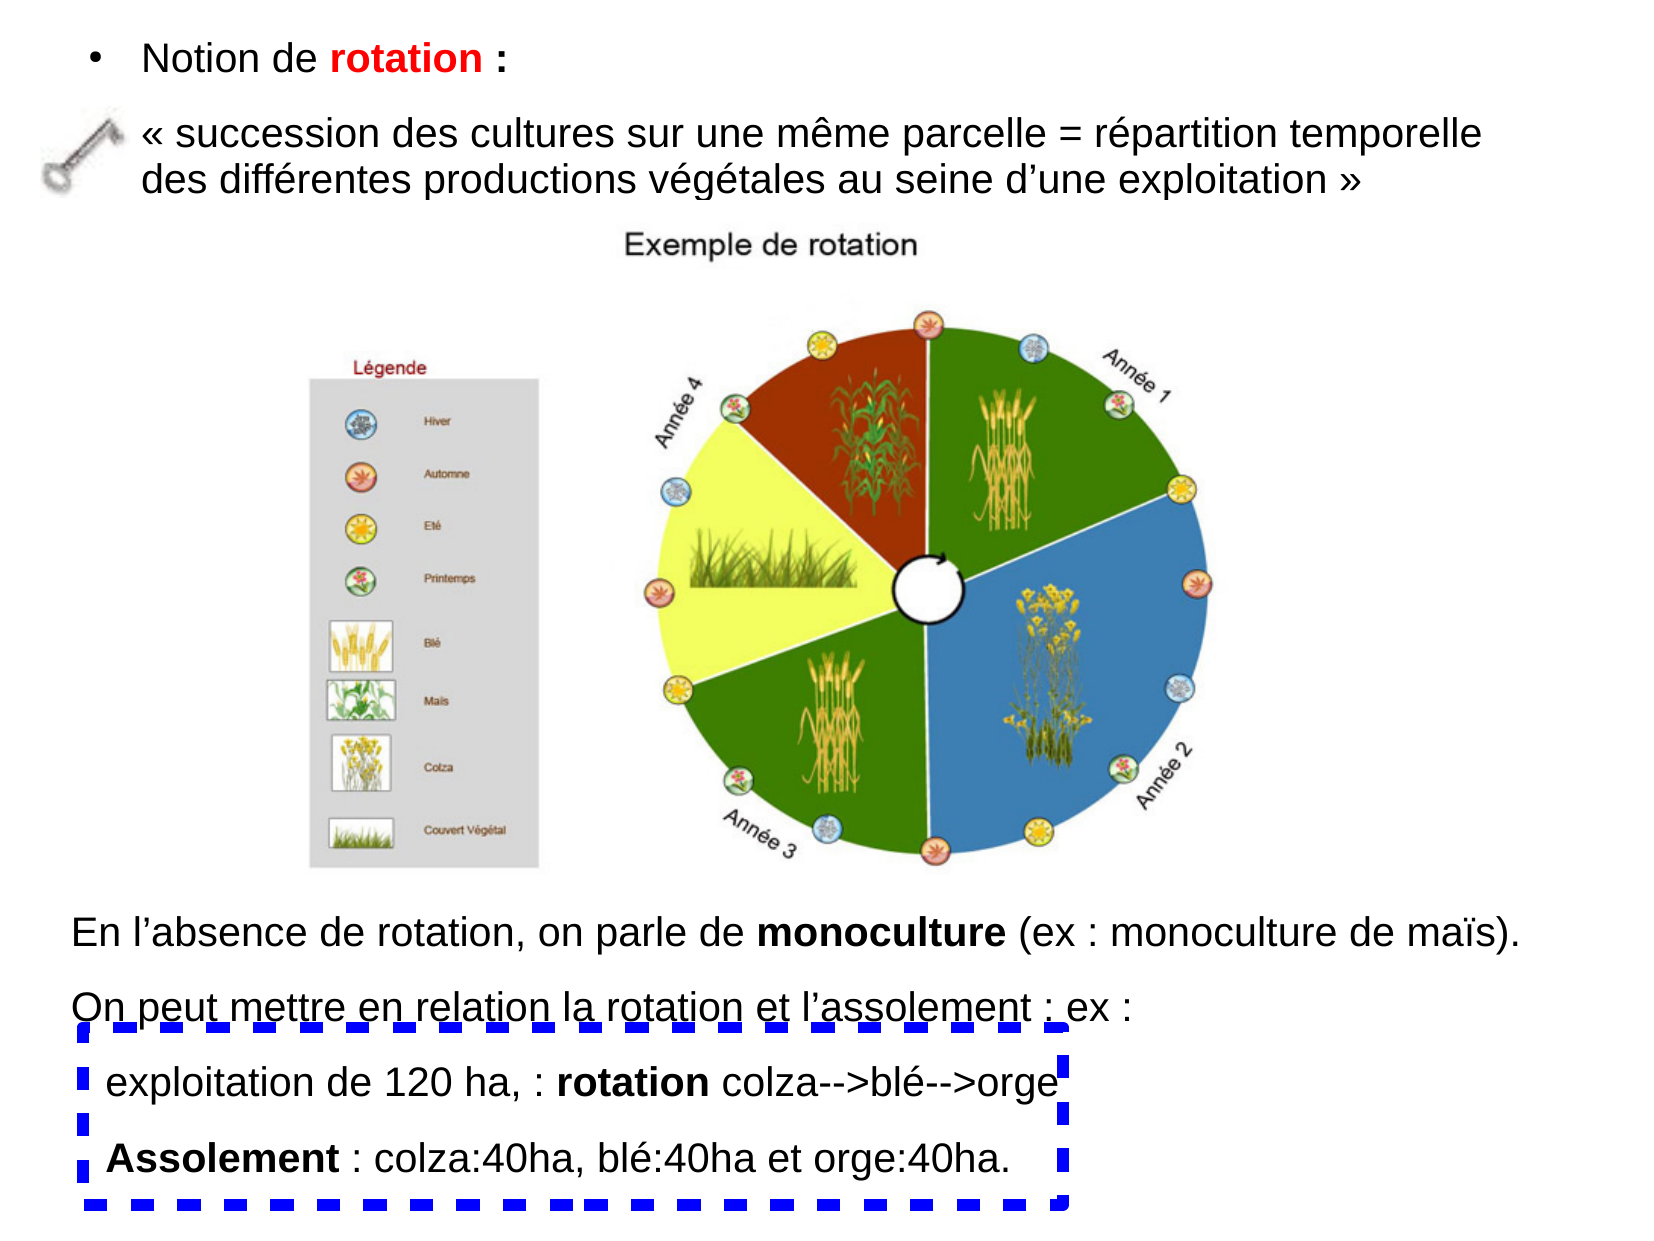

# Notion de rotation :
« succession des cultures sur une même parcelle = répartition temporelle des différentes productions végétales au seine d’une exploitation »
En l’absence de rotation, on parle de monoculture (ex : monoculture de maïs).
On peut mettre en relation la rotation et l’assolement : ex :
 exploitation de 120 ha, : rotation colza-->blé-->orge
 Assolement : colza:40ha, blé:40ha et orge:40ha.